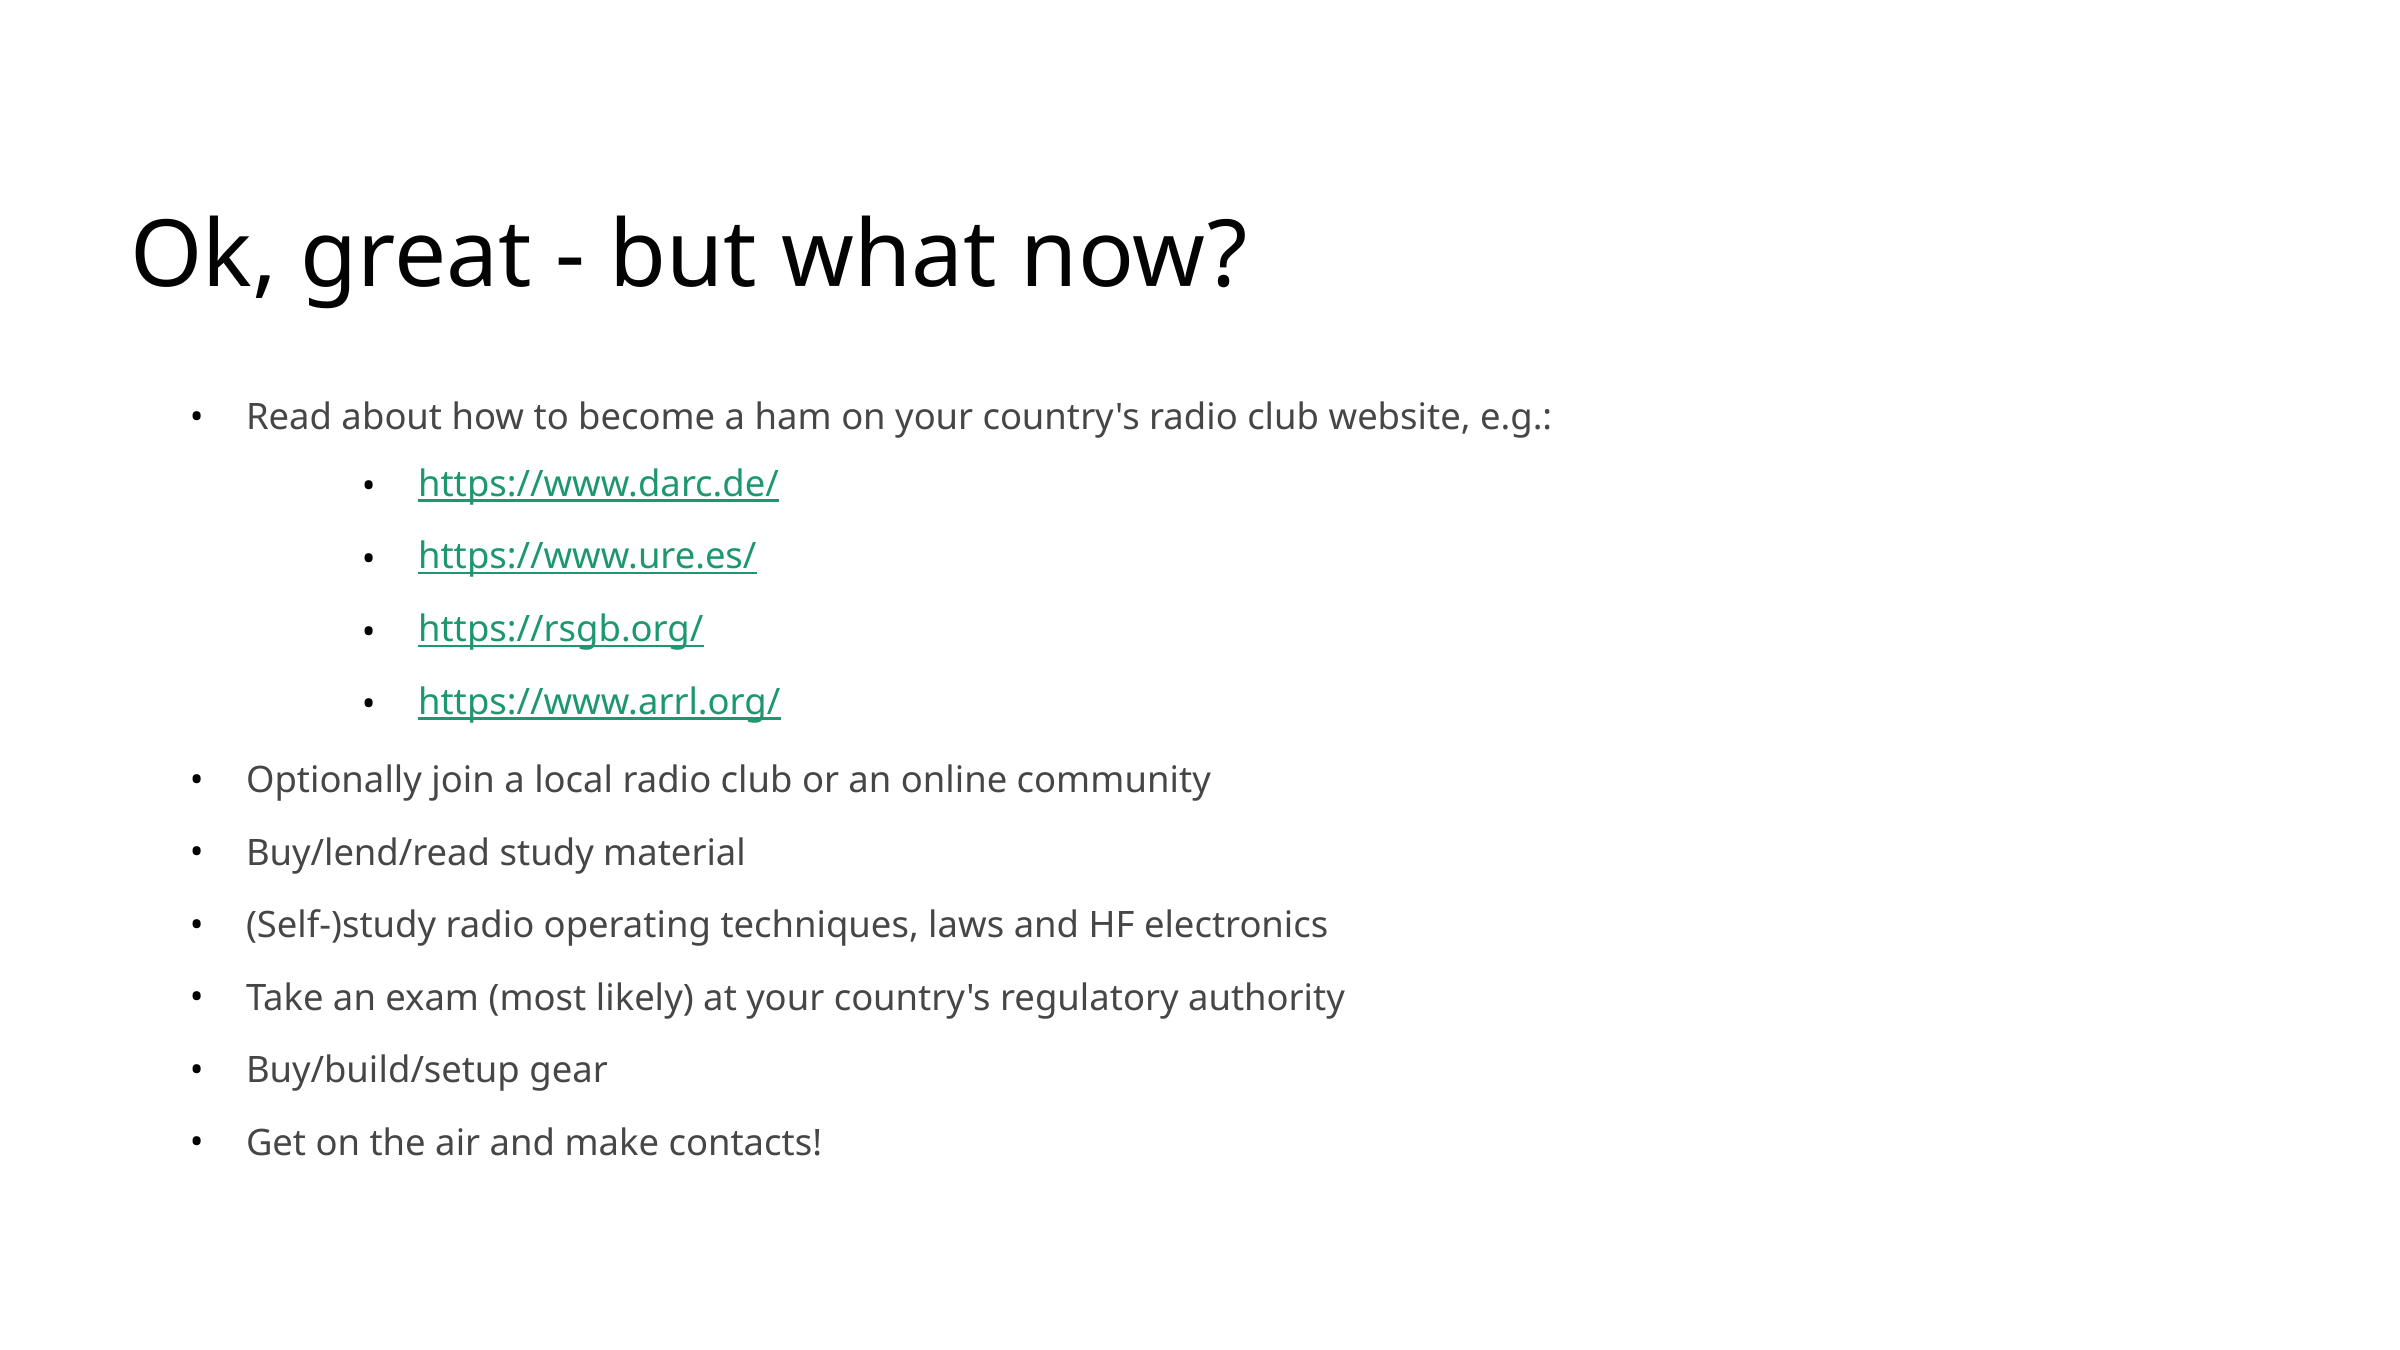

Ok, great - but what now?
Read about how to become a ham on your country's radio club website, e.g.:
https://www.darc.de/
https://www.ure.es/
https://rsgb.org/
https://www.arrl.org/
Optionally join a local radio club or an online community
Buy/lend/read study material
(Self-)study radio operating techniques, laws and HF electronics
Take an exam (most likely) at your country's regulatory authority
Buy/build/setup gear
Get on the air and make contacts!